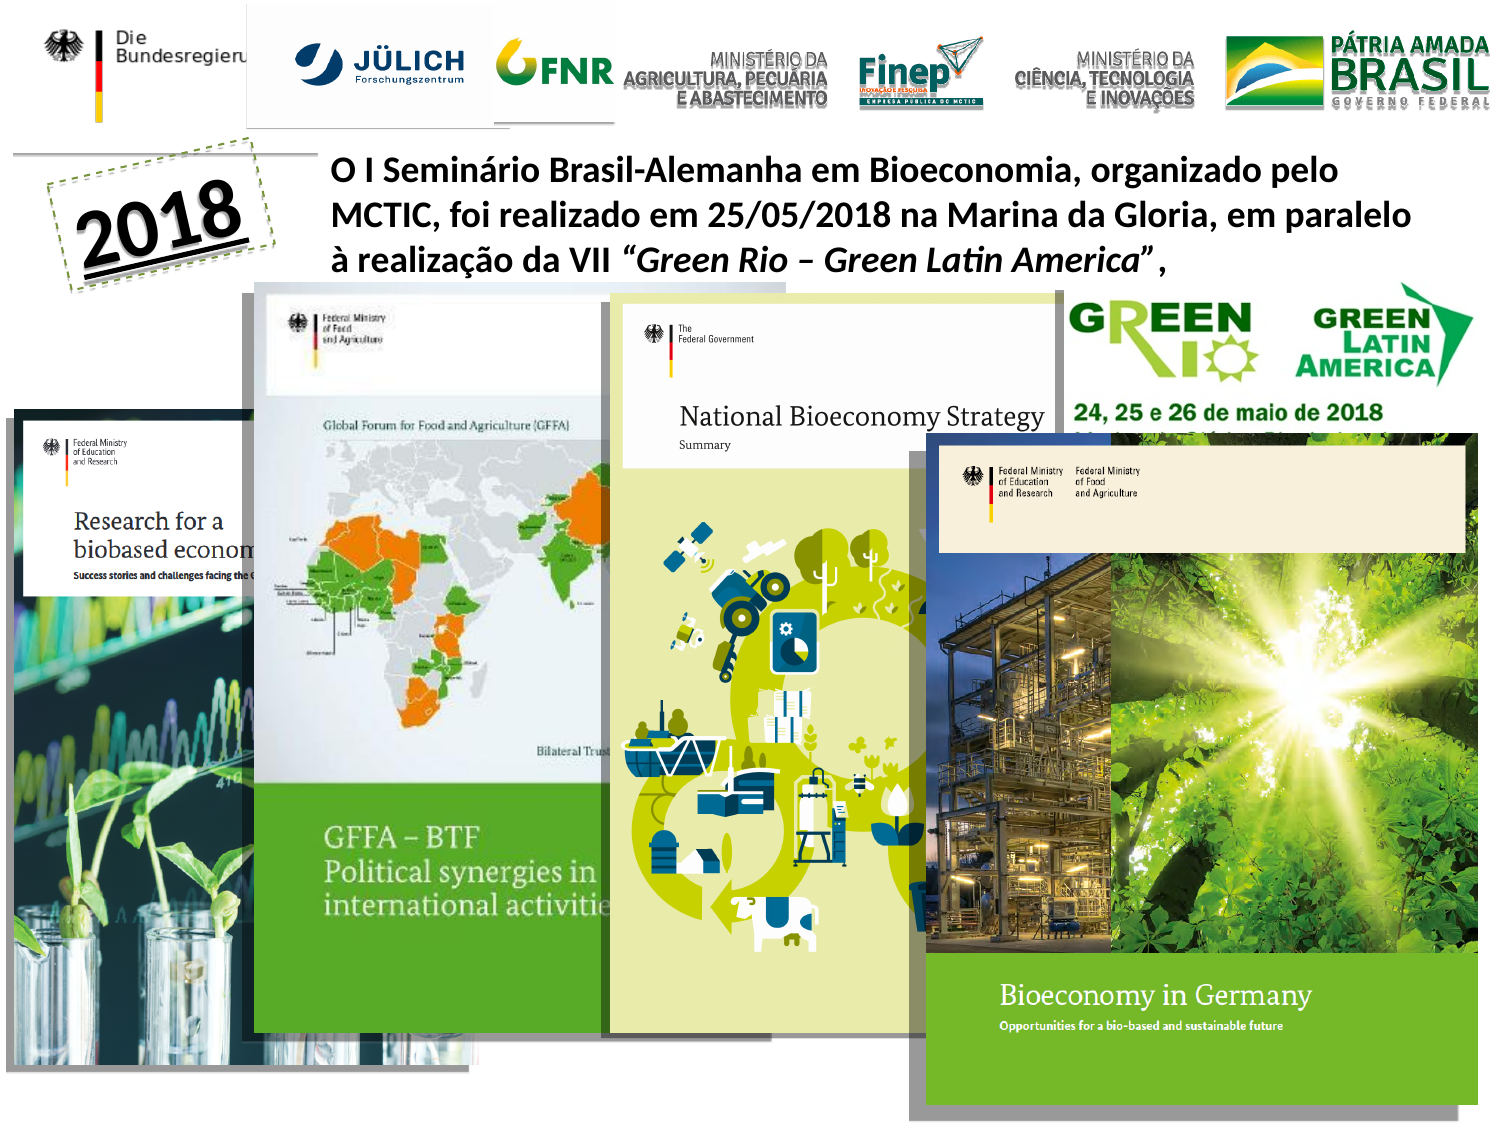

O I Seminário Brasil-Alemanha em Bioeconomia, organizado pelo MCTIC, foi realizado em 25/05/2018 na Marina da Gloria, em paralelo à realização da VII “Green Rio – Green Latin America”,
2018